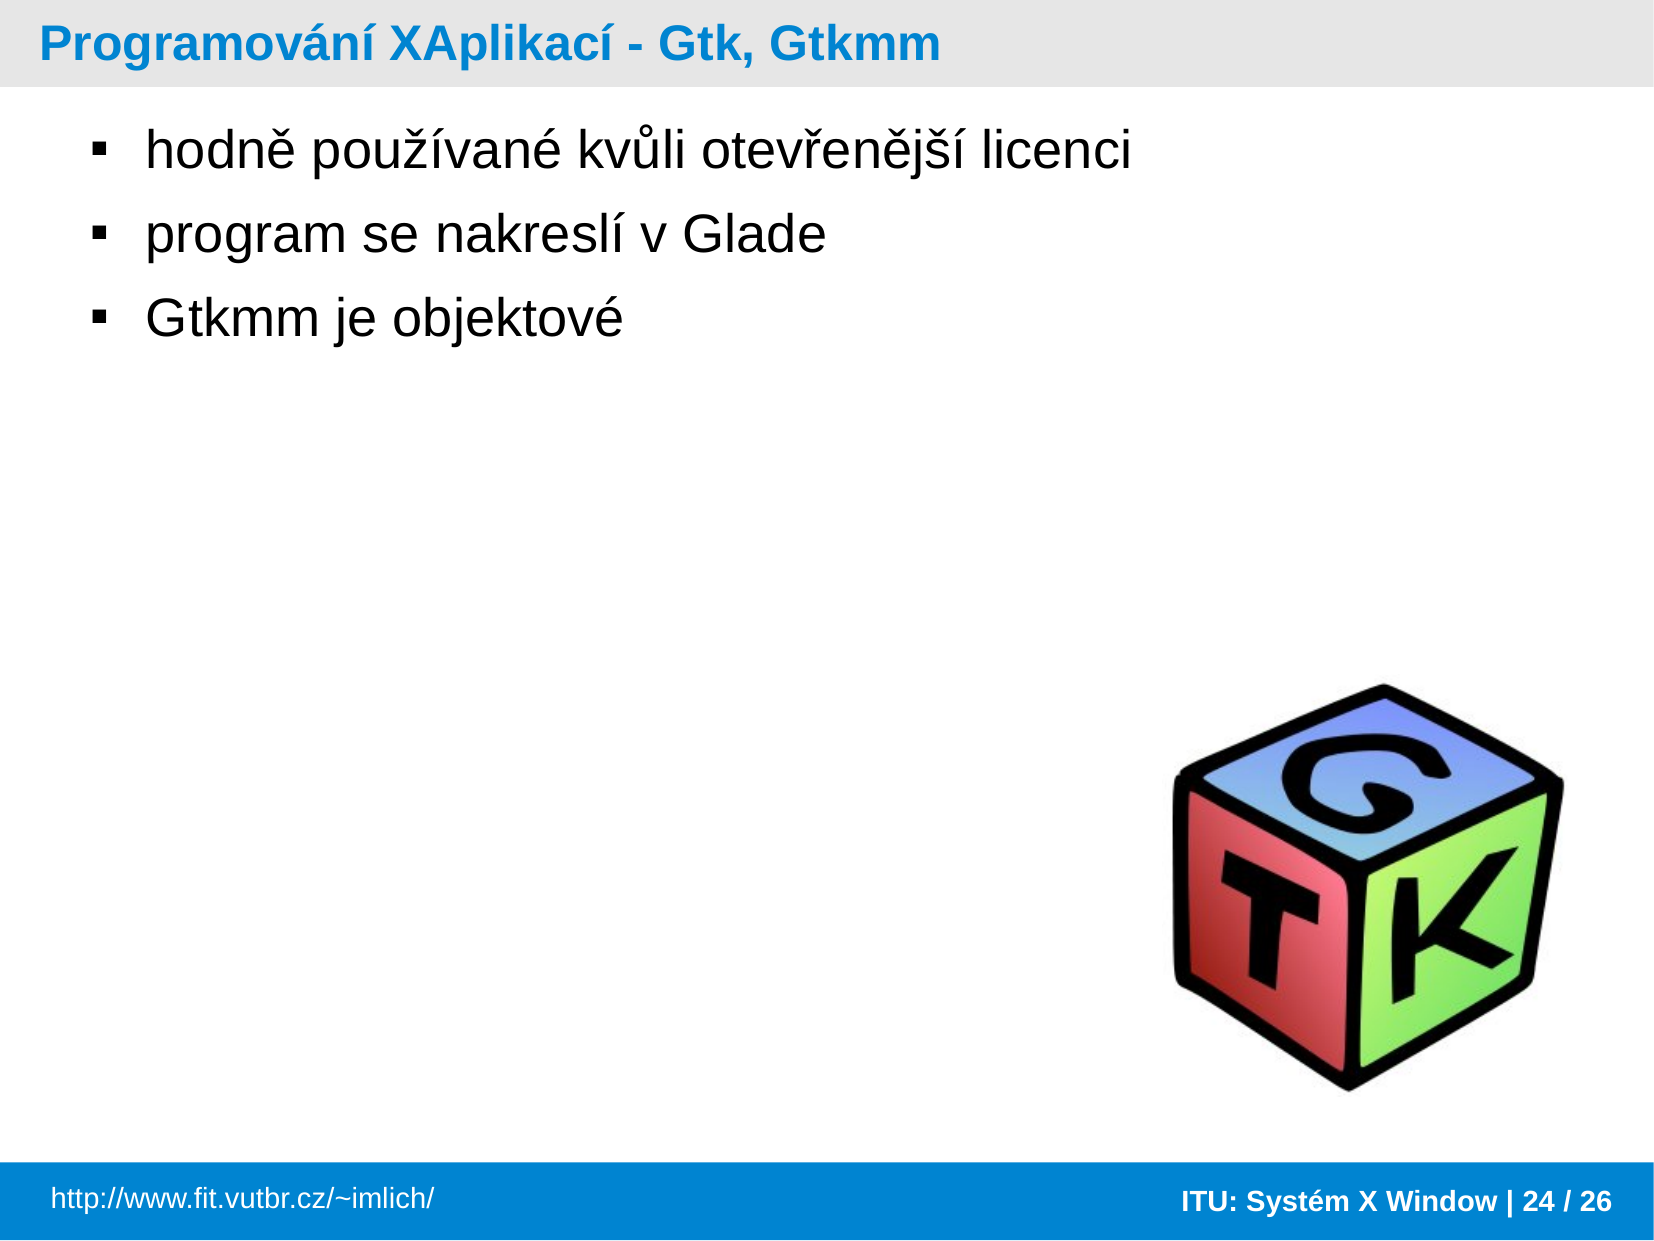

# Programování XAplikací - Gtk, Gtkmm
hodně používané kvůli otevřenější licenci
program se nakreslí v Glade
Gtkmm je objektové